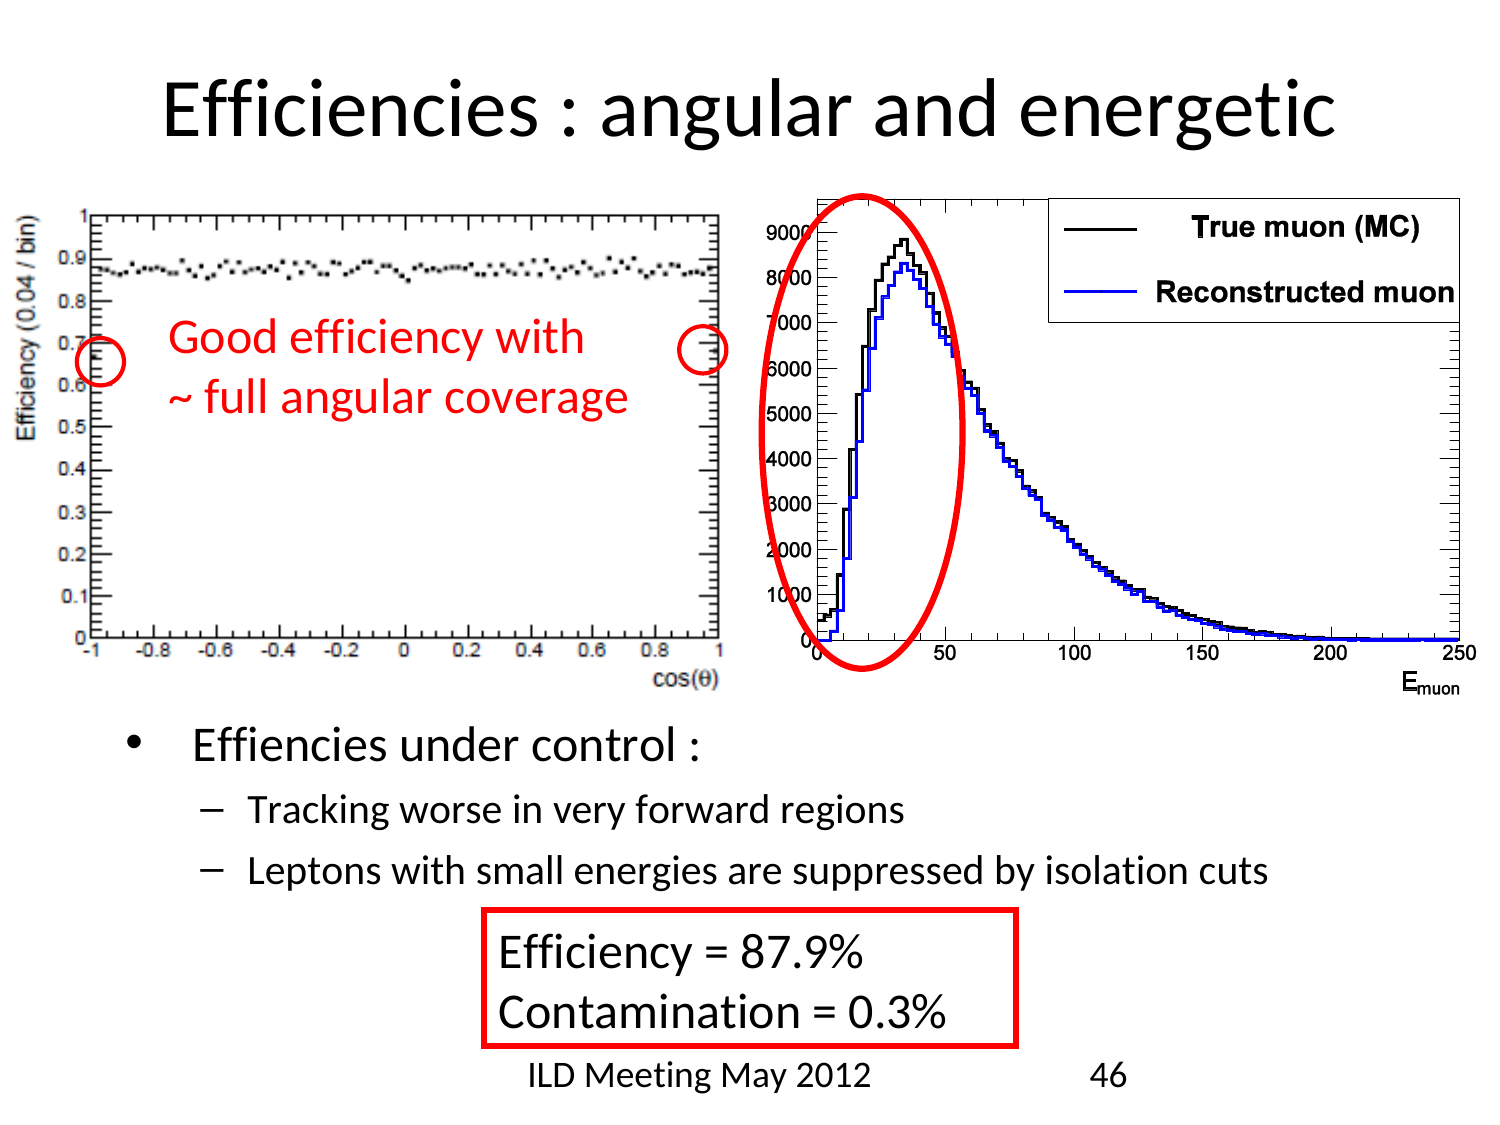

# Efficiencies : angular and energetic
Good efficiency with
~ full angular coverage
 Effiencies under control :
Tracking worse in very forward regions
Leptons with small energies are suppressed by isolation cuts
Efficiency = 87.9%
Contamination = 0.3%
46
ILD Meeting May 2012